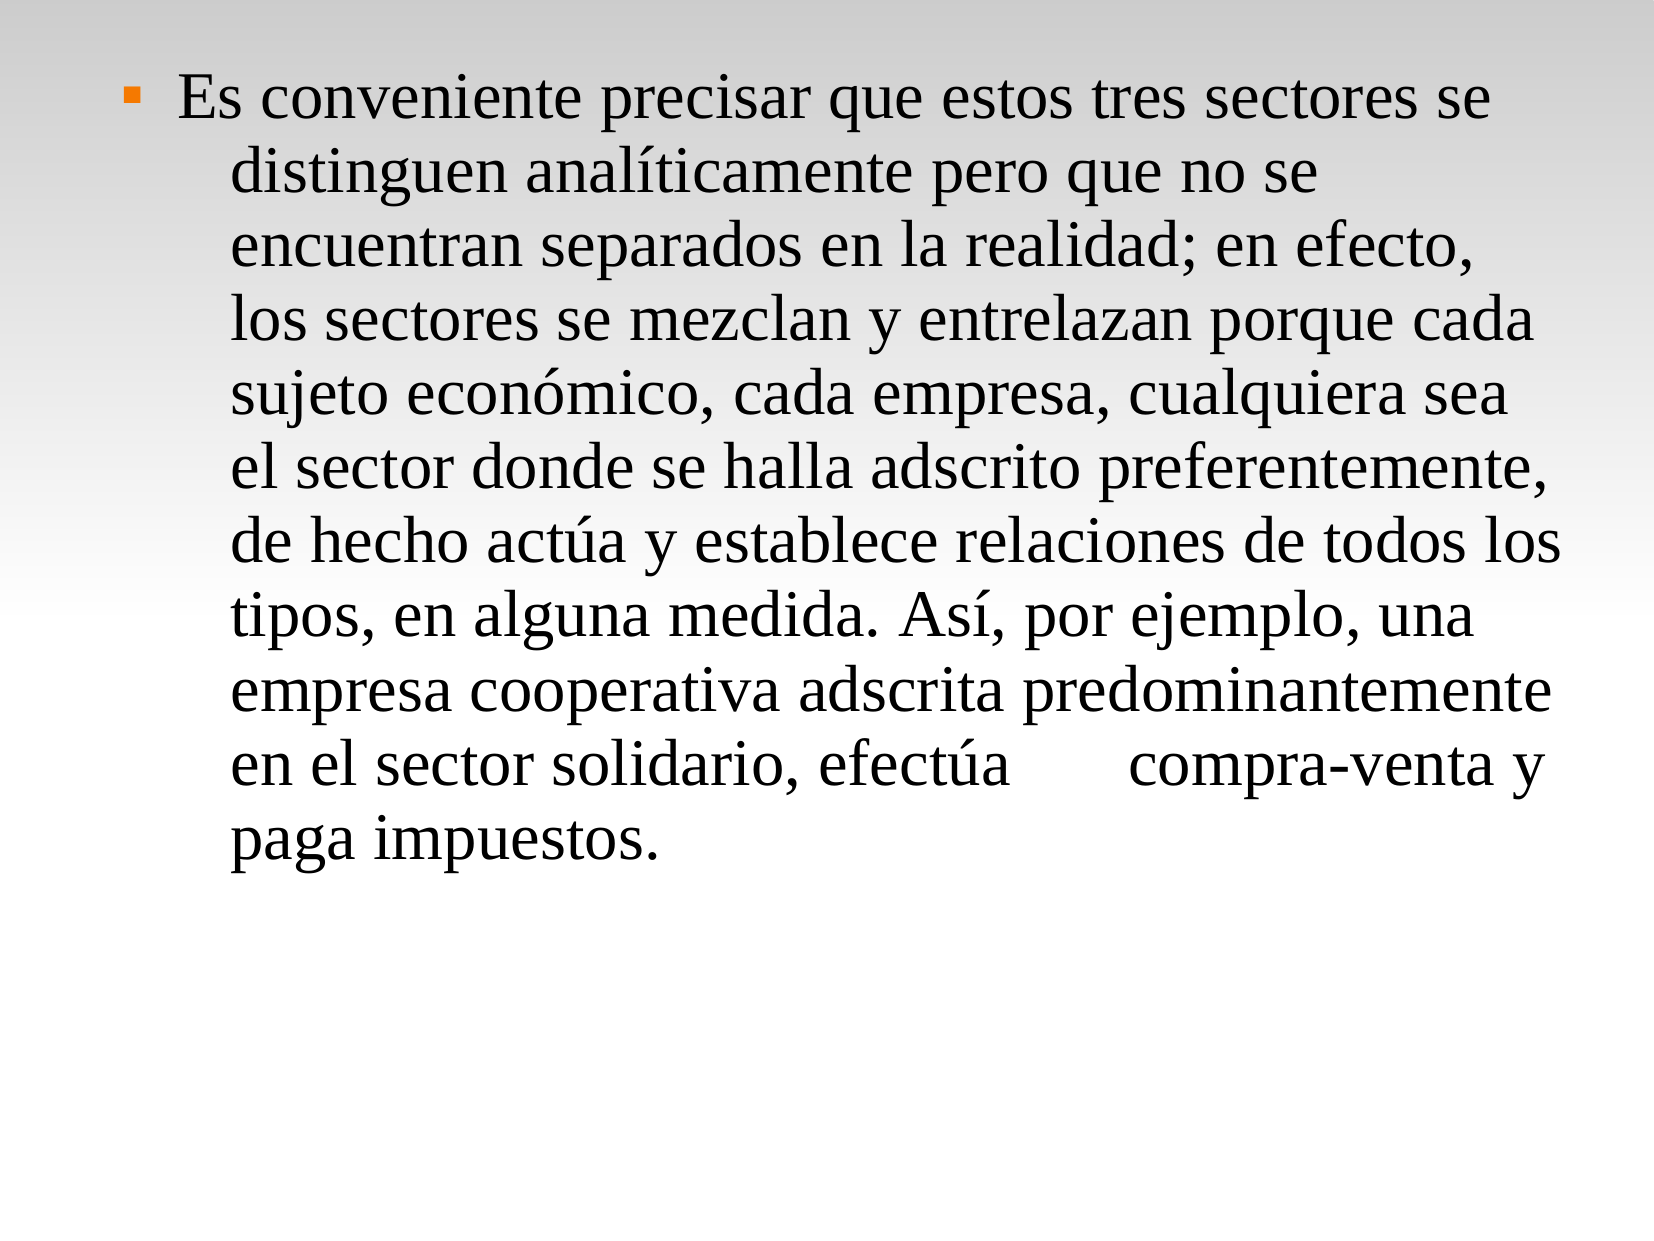

# Es conveniente precisar que estos tres sectores se distinguen analíticamente pero que no se encuentran separados en la realidad; en efecto, los sectores se mezclan y entrelazan porque cada sujeto económico, cada empresa, cualquiera sea el sector donde se halla adscrito preferentemente, de hecho actúa y establece relaciones de todos los tipos, en alguna medida. Así, por ejemplo, una empresa cooperativa adscrita predominantemente en el sector solidario, efectúa compra-venta y paga impuestos.